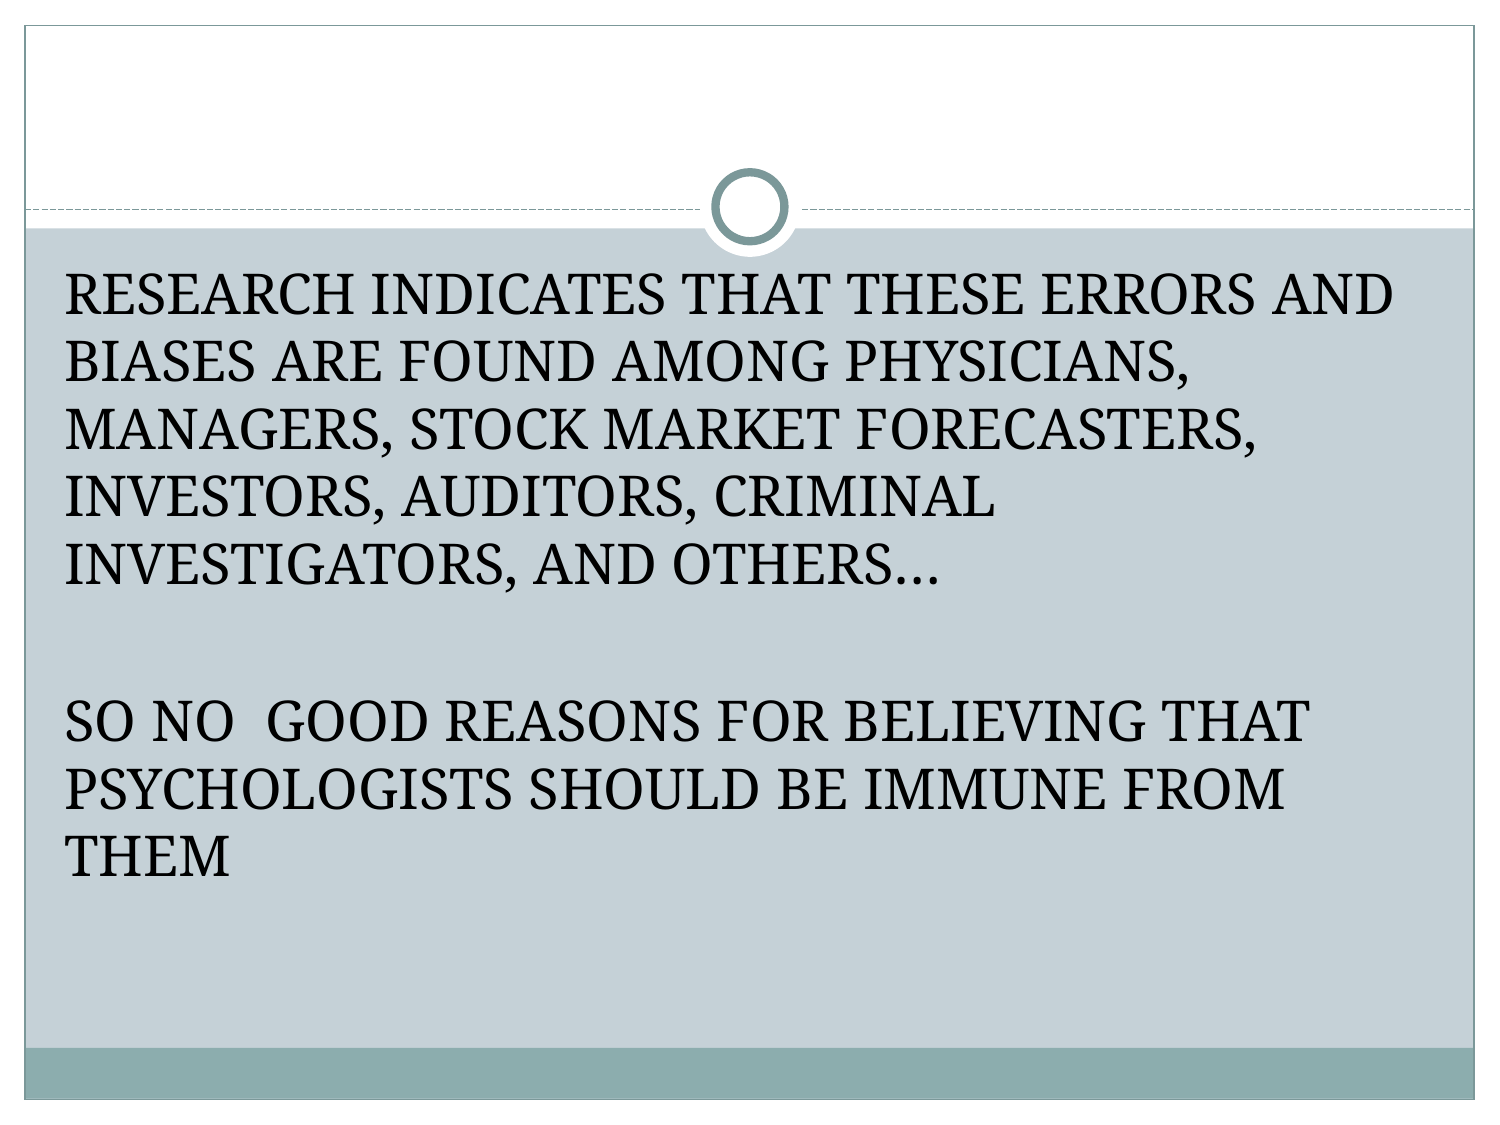

#
RESEARCH INDICATES THAT THESE ERRORS AND BIASES ARE FOUND AMONG PHYSICIANS, MANAGERS, STOCK MARKET FORECASTERS, INVESTORS, AUDITORS, CRIMINAL INVESTIGATORS, AND OTHERS…
SO NO GOOD REASONS FOR BELIEVING THAT PSYCHOLOGISTS SHOULD BE IMMUNE FROM THEM